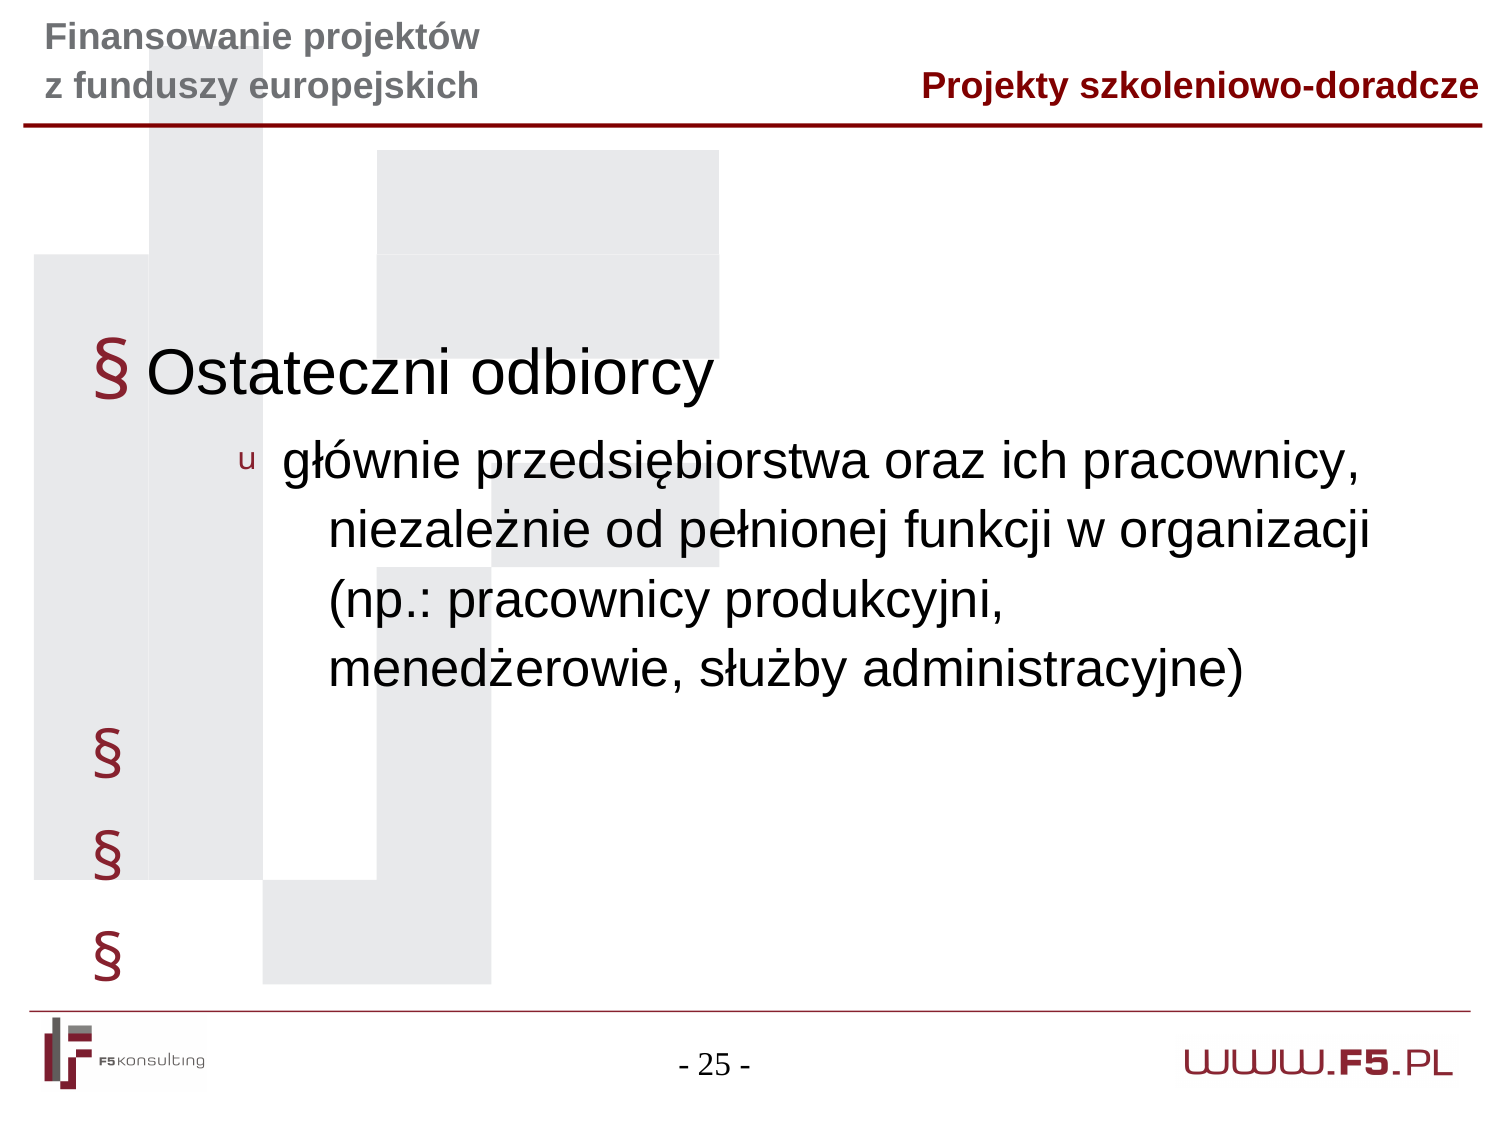

Finansowanie projektów
z funduszy europejskich Projekty szkoleniowo-doradcze
# Ostateczni odbiorcy
głównie przedsiębiorstwa oraz ich pracownicy, niezależnie od pełnionej funkcji w organizacji (np.: pracownicy produkcyjni, menedżerowie, służby administracyjne)